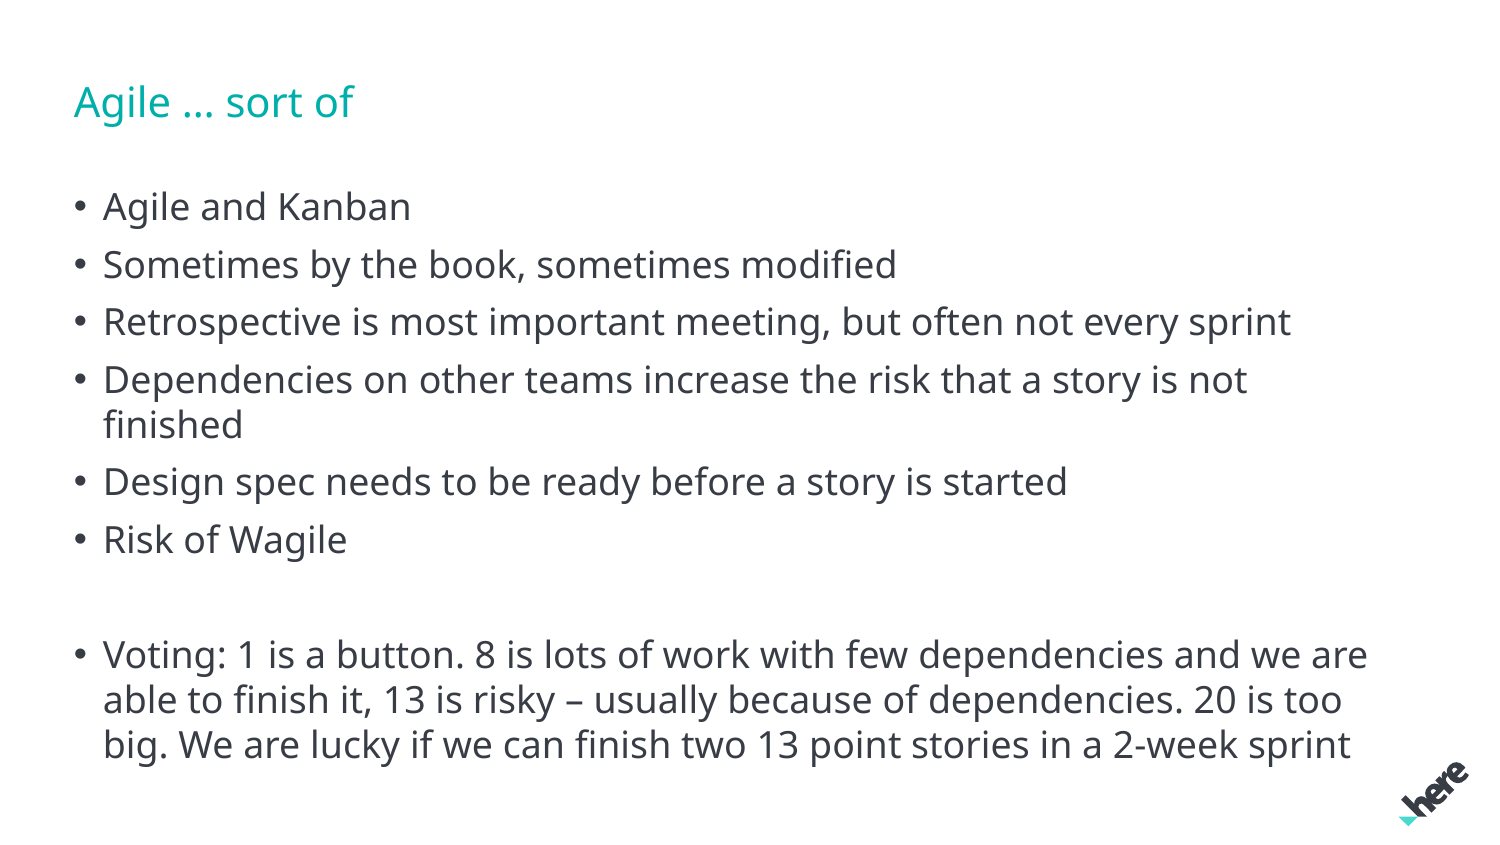

# Agile … sort of
Agile and Kanban
Sometimes by the book, sometimes modified
Retrospective is most important meeting, but often not every sprint
Dependencies on other teams increase the risk that a story is not finished
Design spec needs to be ready before a story is started
Risk of Wagile
Voting: 1 is a button. 8 is lots of work with few dependencies and we are able to finish it, 13 is risky – usually because of dependencies. 20 is too big. We are lucky if we can finish two 13 point stories in a 2-week sprint